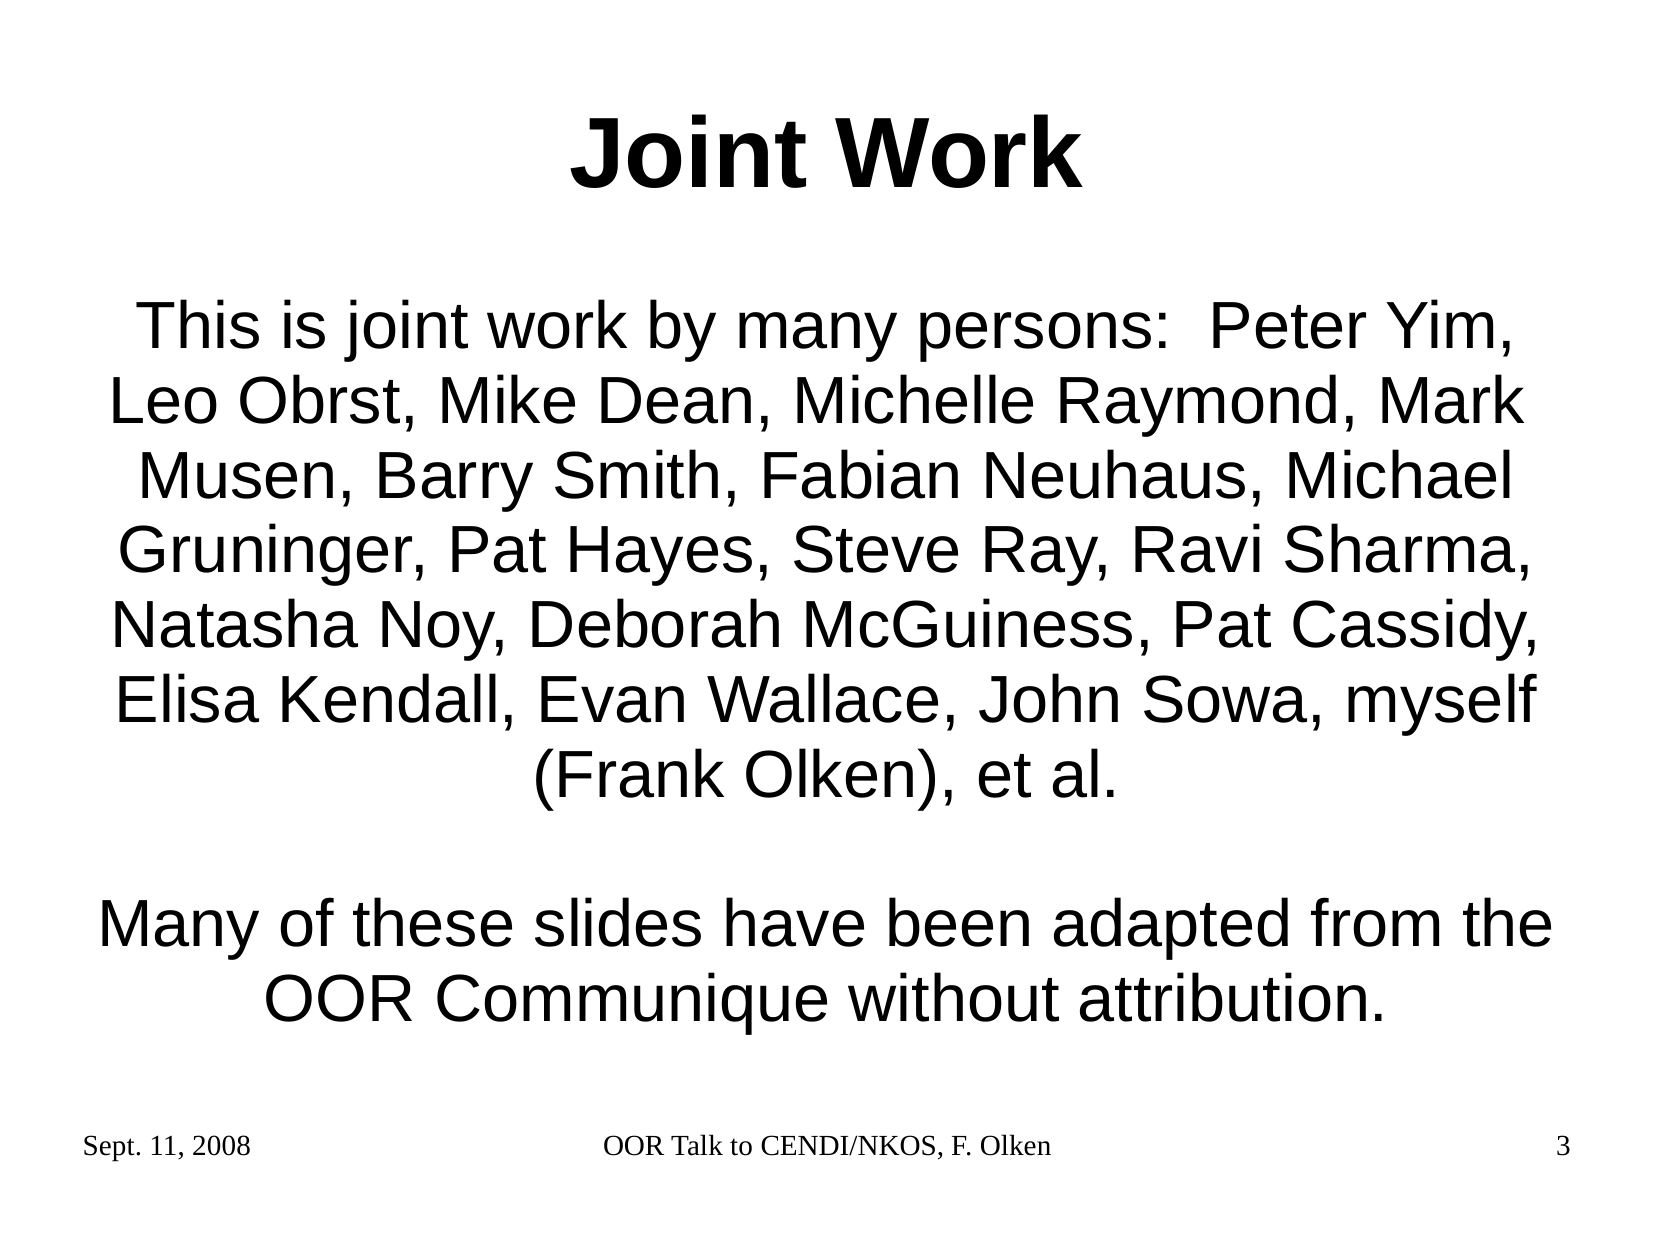

# Joint Work
This is joint work by many persons: Peter Yim, Leo Obrst, Mike Dean, Michelle Raymond, Mark Musen, Barry Smith, Fabian Neuhaus, Michael Gruninger, Pat Hayes, Steve Ray, Ravi Sharma, Natasha Noy, Deborah McGuiness, Pat Cassidy, Elisa Kendall, Evan Wallace, John Sowa, myself (Frank Olken), et al.
Many of these slides have been adapted from the OOR Communique without attribution.
Sept. 11, 2008
OOR Talk to CENDI/NKOS, F. Olken
3